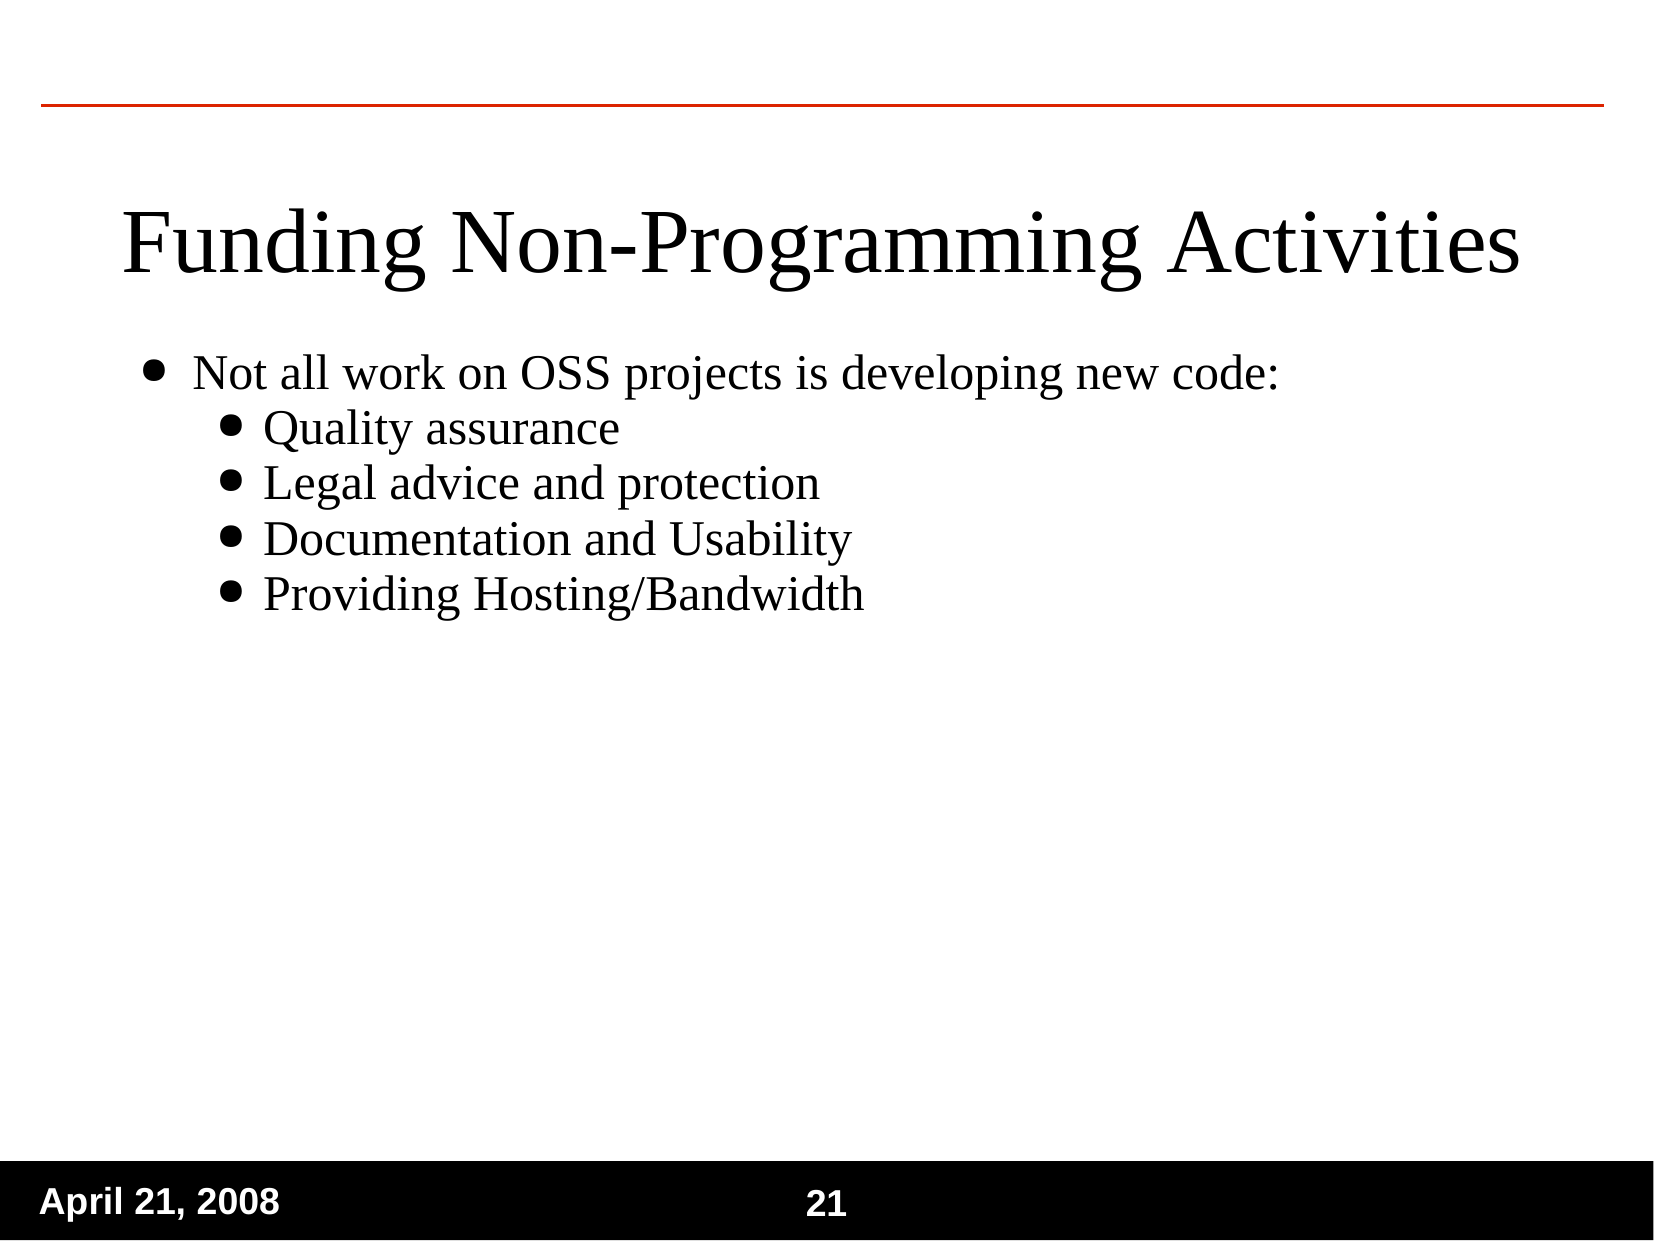

# Funding Non-Programming Activities
Not all work on OSS projects is developing new code:
Quality assurance
Legal advice and protection
Documentation and Usability
Providing Hosting/Bandwidth